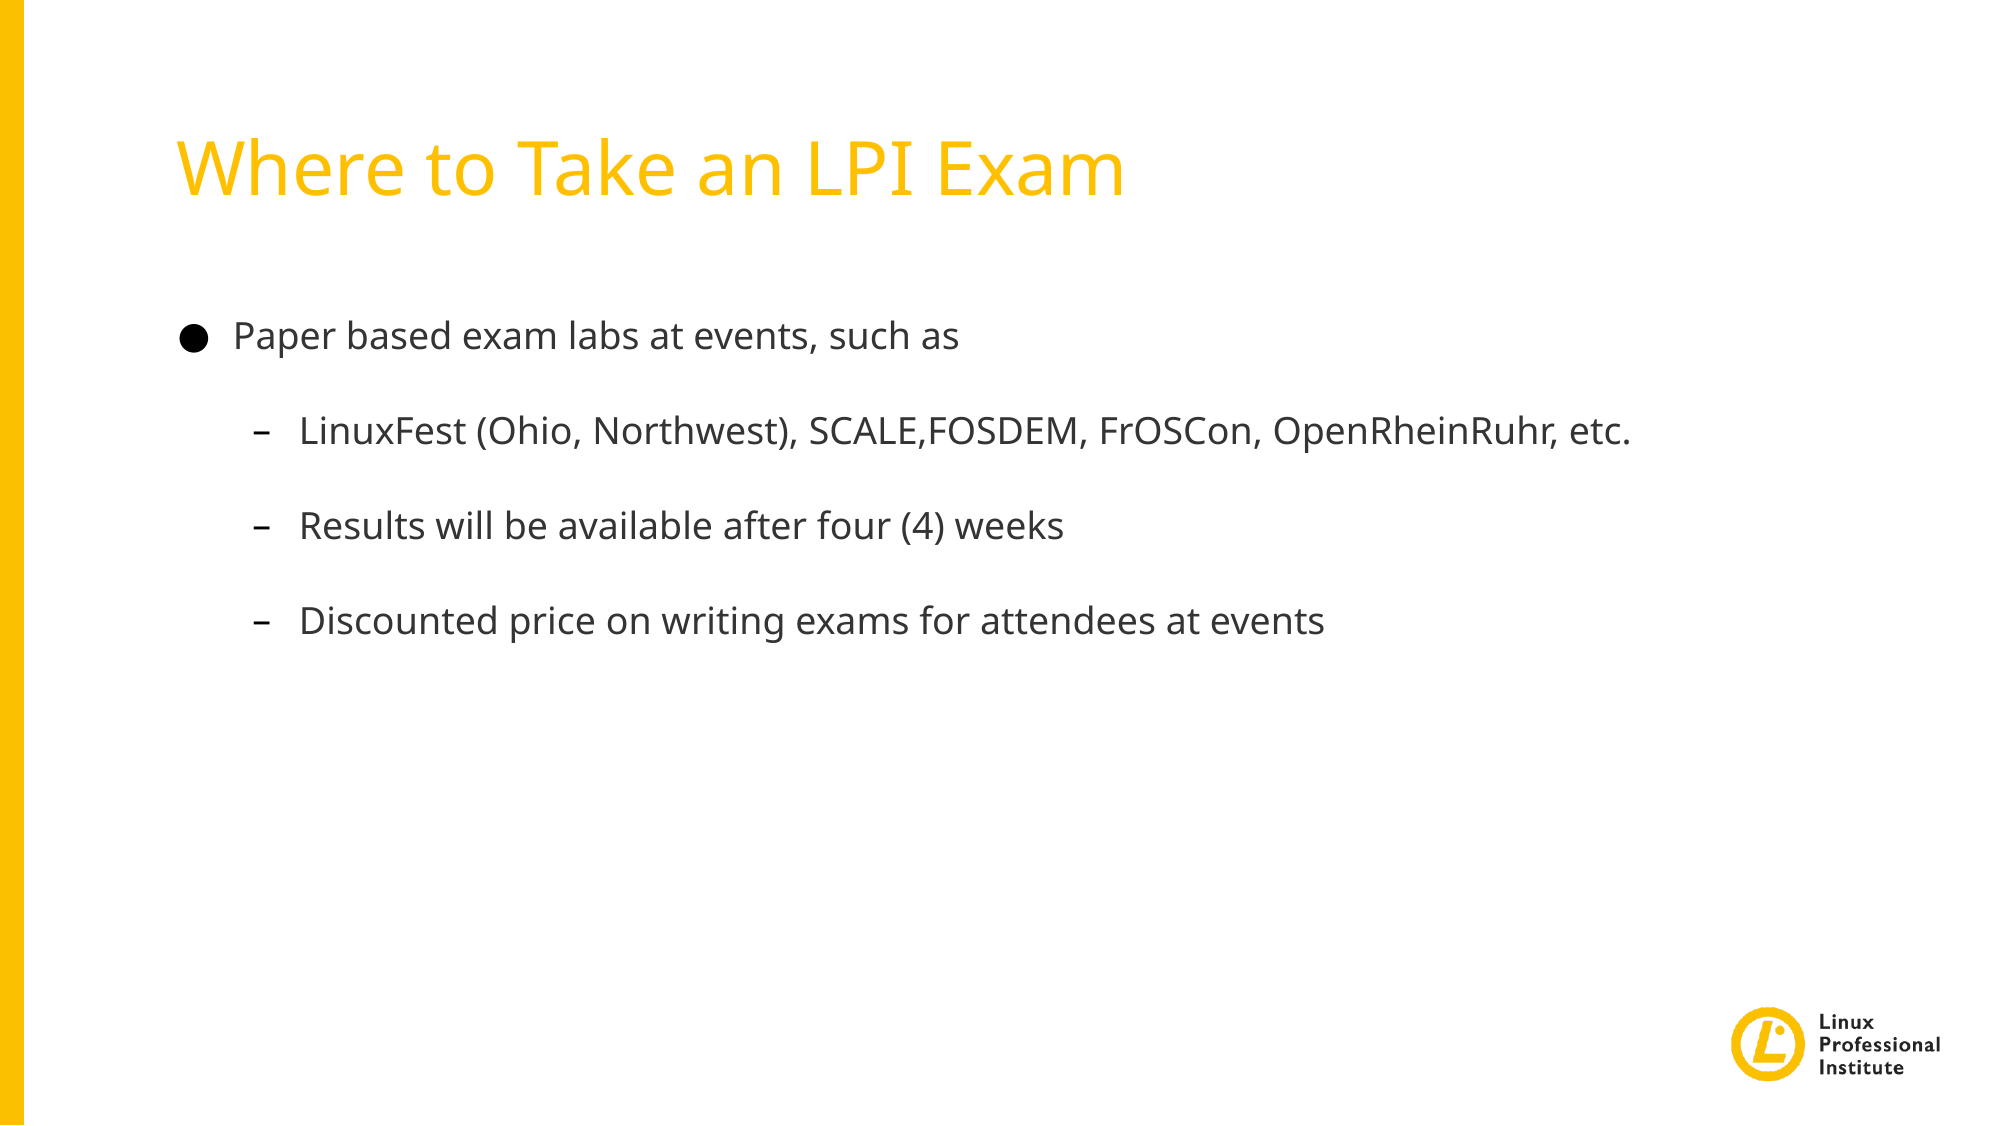

Where to Take an LPI Exam
Paper based exam labs at events, such as
LinuxFest (Ohio, Northwest), SCALE,FOSDEM, FrOSCon, OpenRheinRuhr, etc.
Results will be available after four (4) weeks
Discounted price on writing exams for attendees at events